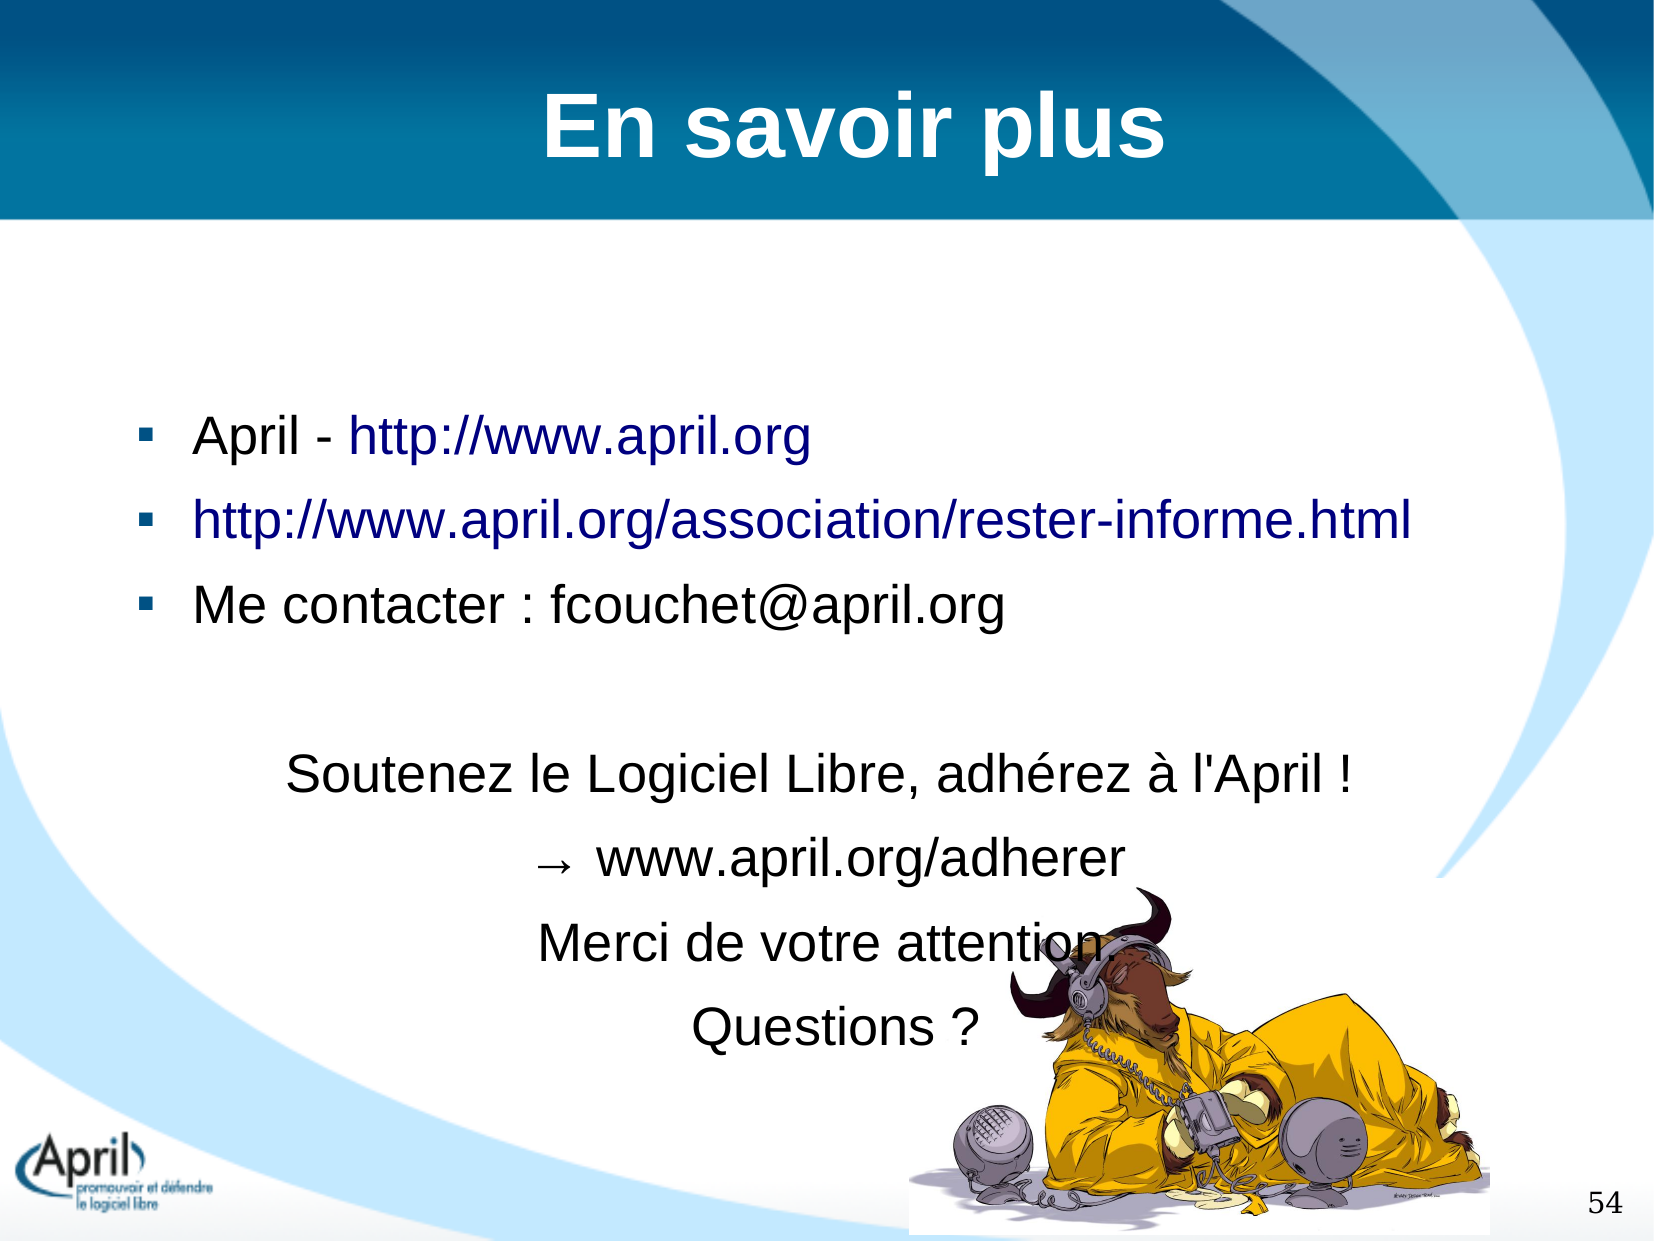

# En savoir plus
April - http://www.april.org
http://www.april.org/association/rester-informe.html
Me contacter : fcouchet@april.org
Soutenez le Logiciel Libre, adhérez à l'April !
→ www.april.org/adherer
Merci de votre attention.
Questions ?
54